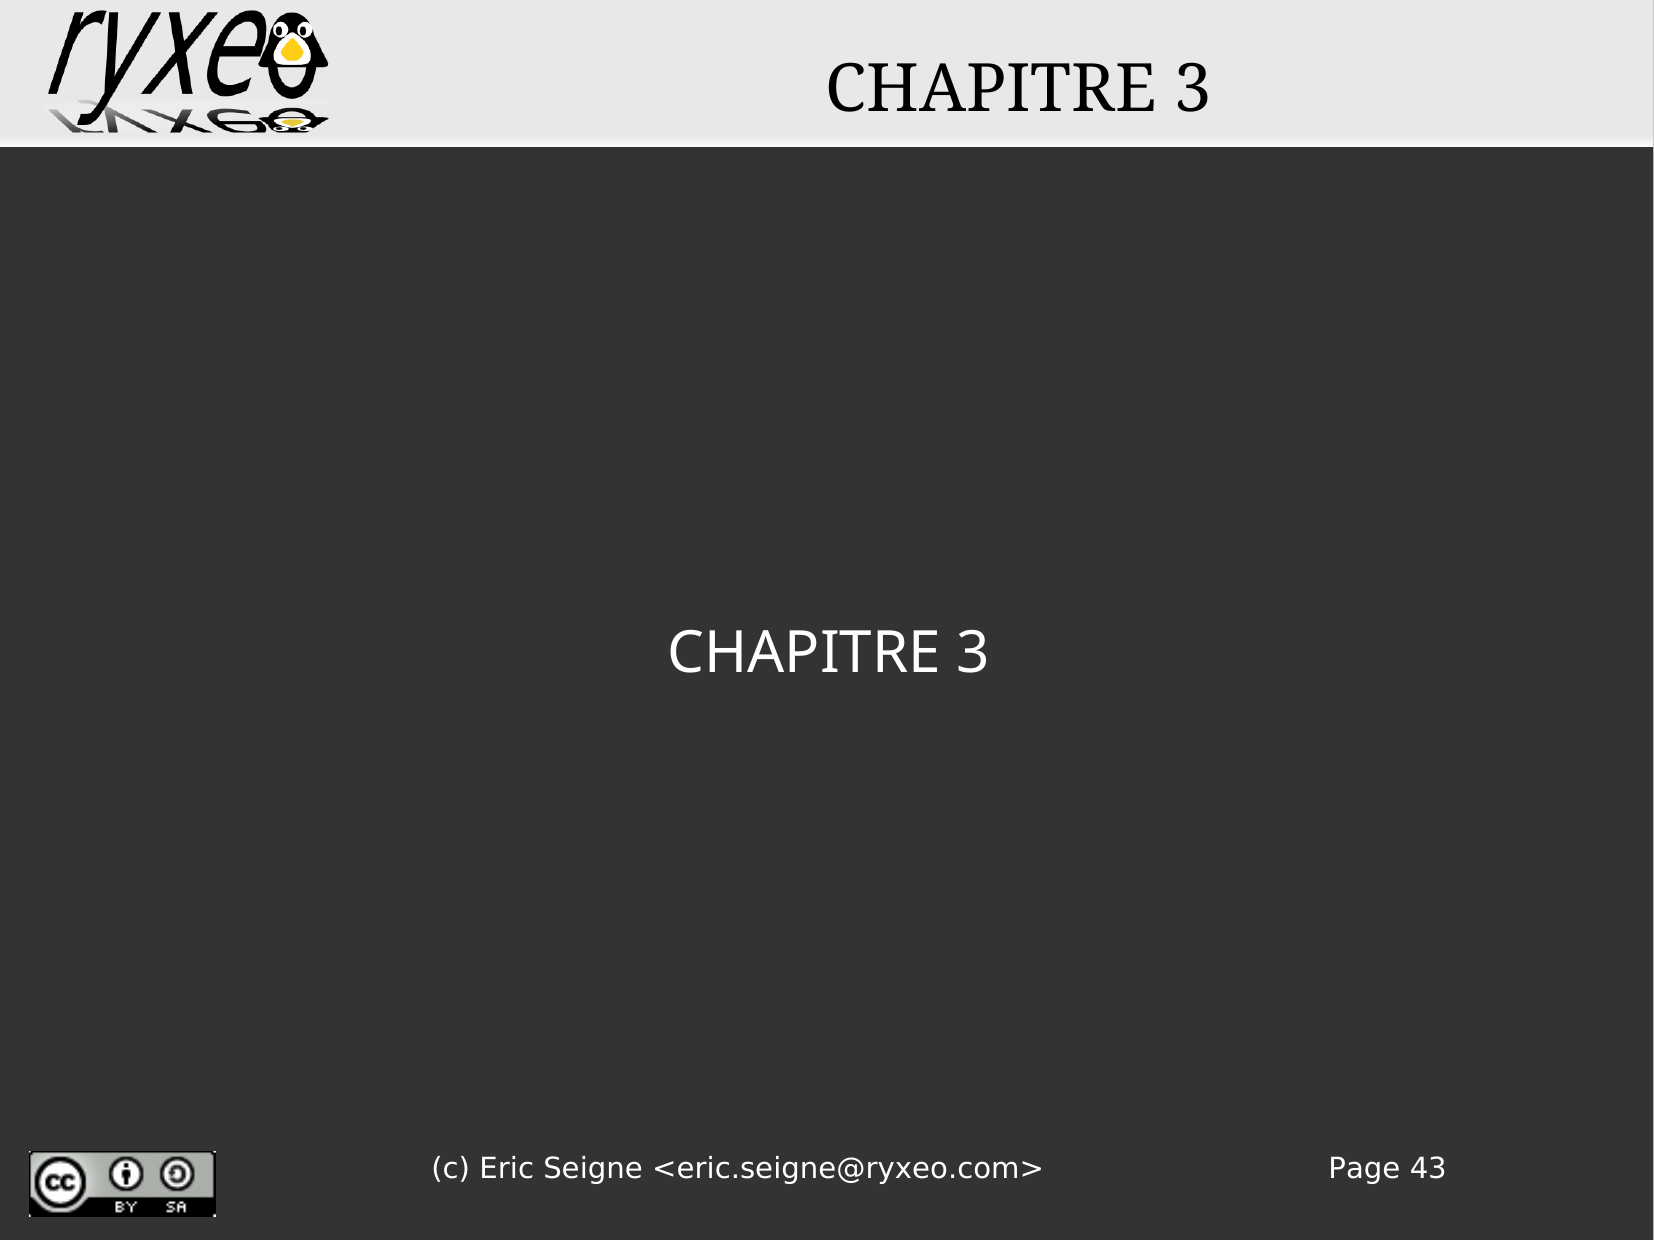

# CHAPITRE 3
CHAPITRE 3
Toto le héro
43